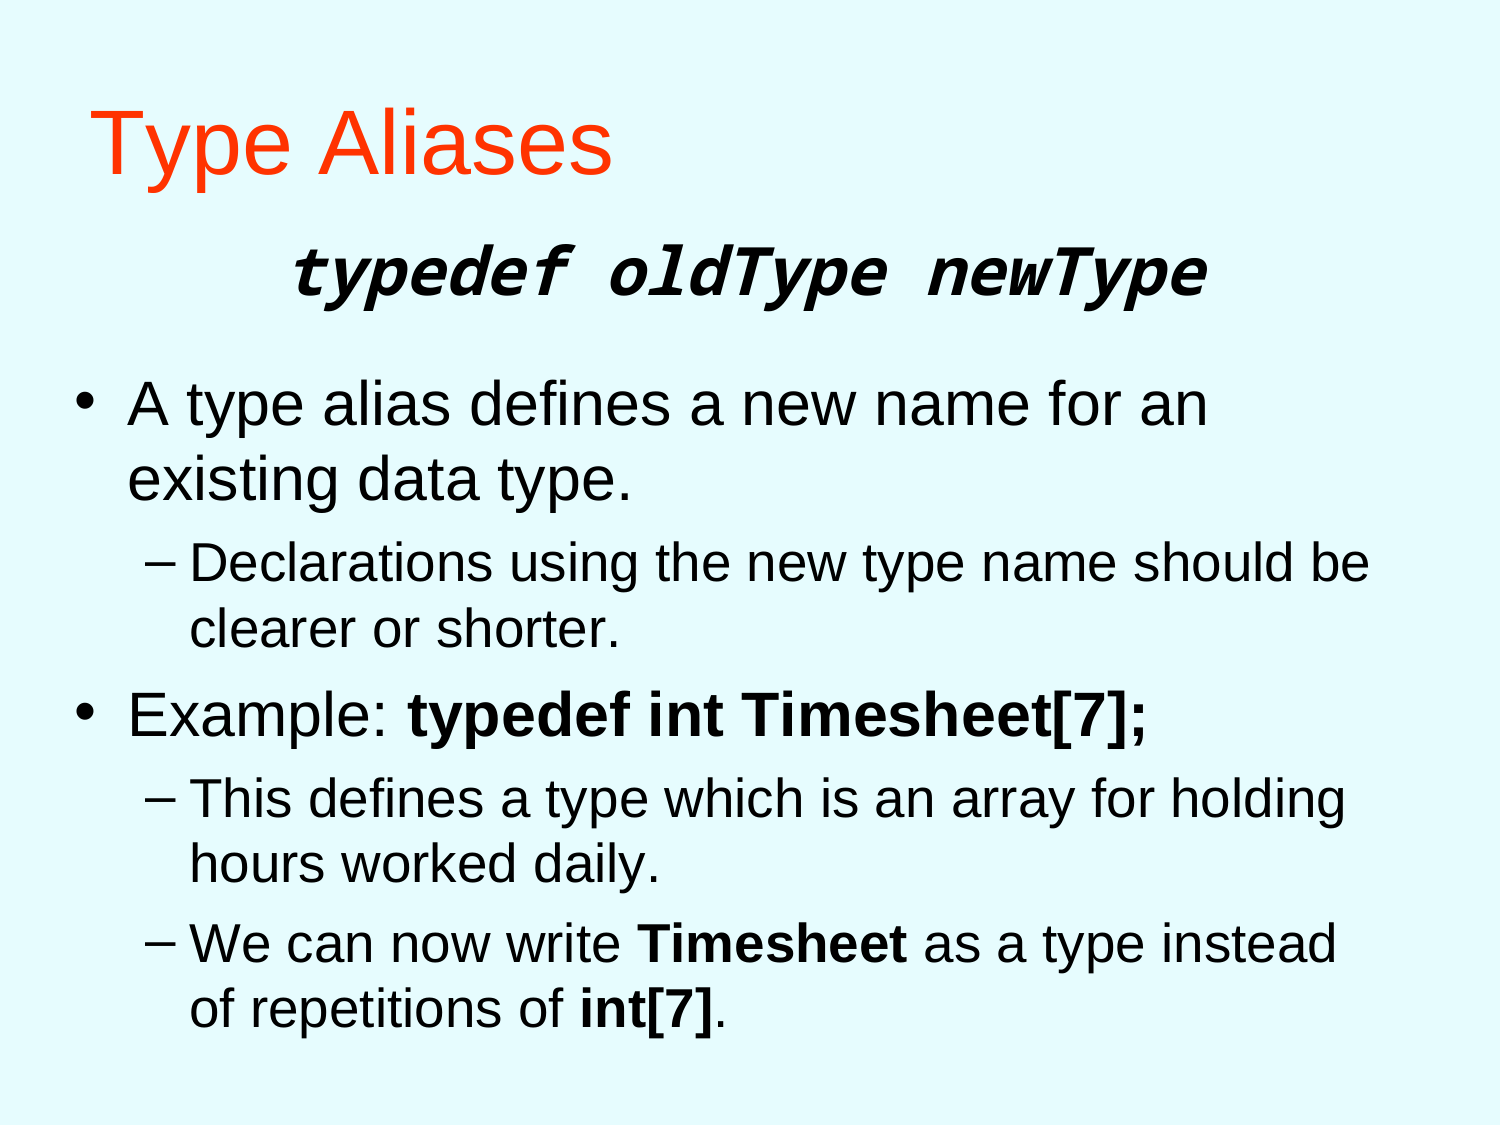

# Type Aliases
typedef oldType newType
A type alias defines a new name for an existing data type.
Declarations using the new type name should be clearer or shorter.
Example: typedef int Timesheet[7];
This defines a type which is an array for holding hours worked daily.
We can now write Timesheet as a type instead of repetitions of int[7].